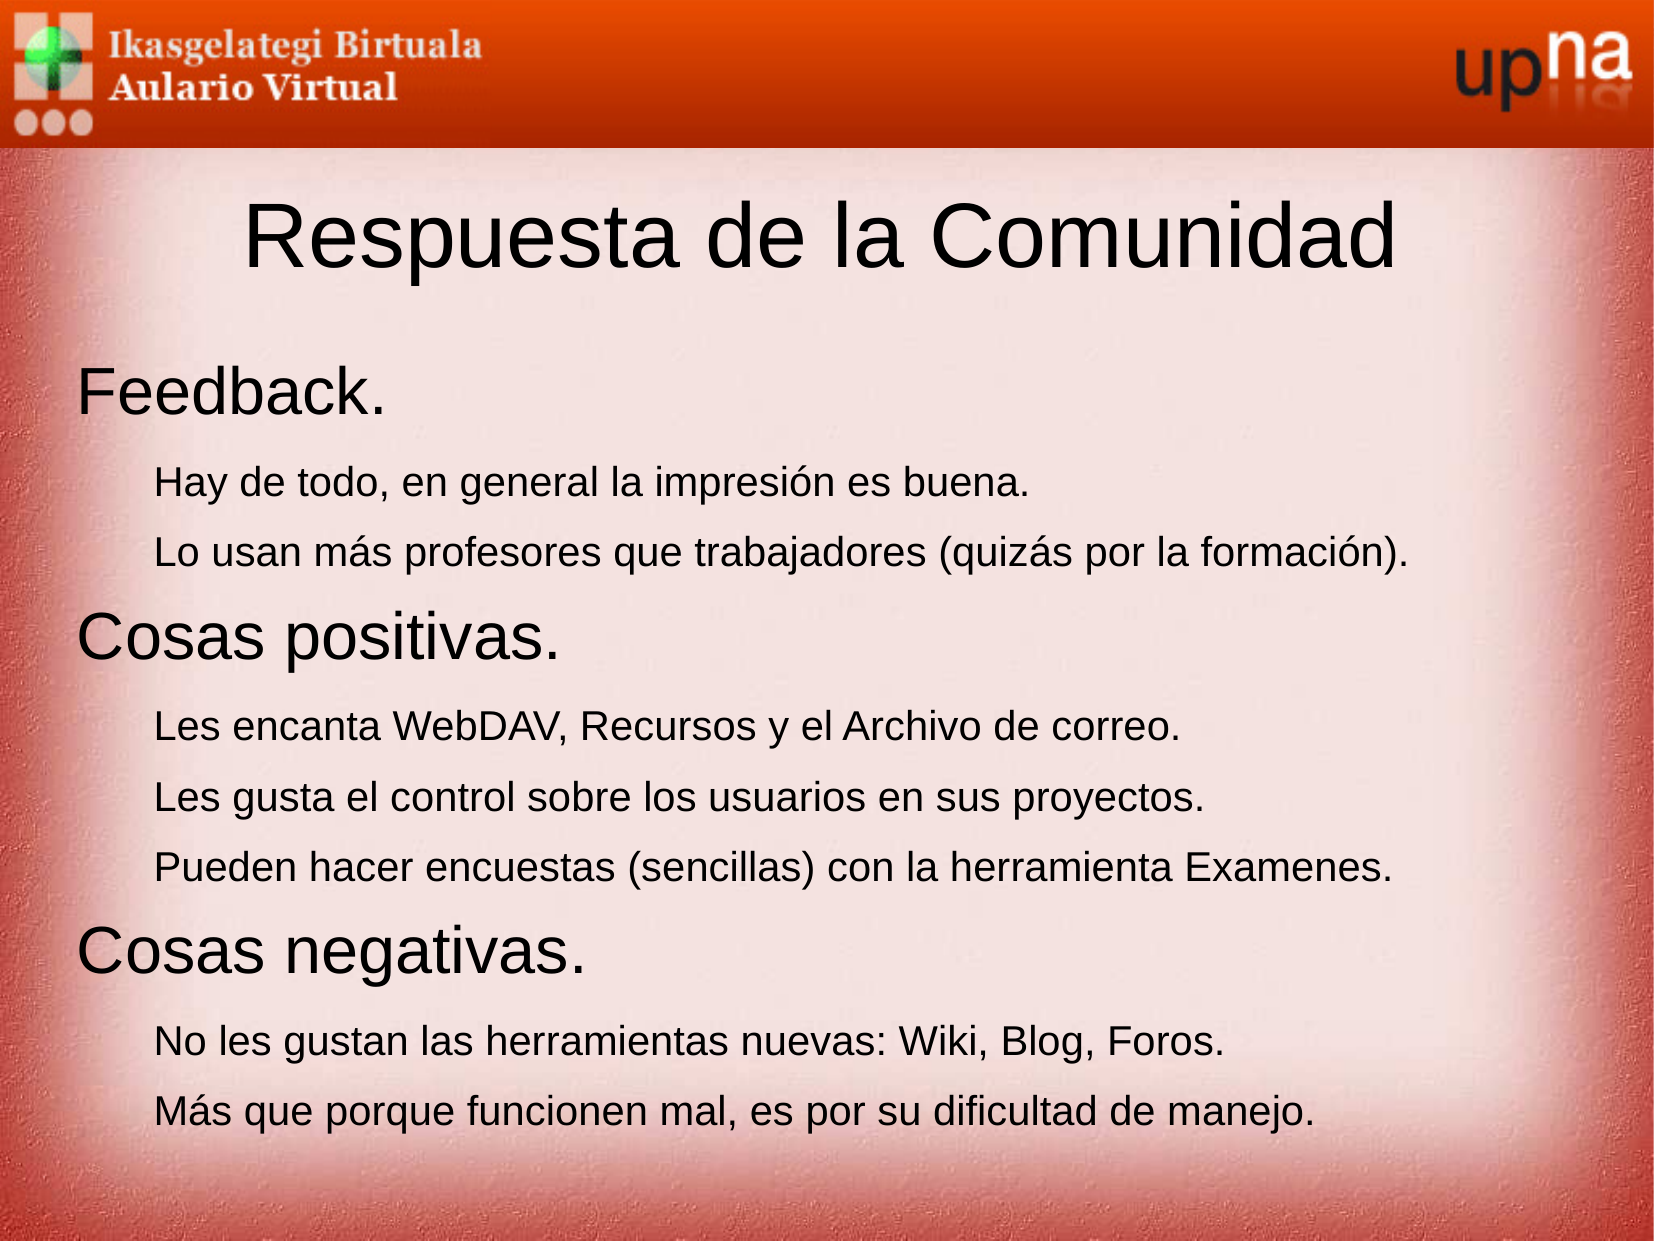

# Respuesta de la Comunidad
Feedback.
Hay de todo, en general la impresión es buena.
Lo usan más profesores que trabajadores (quizás por la formación).
Cosas positivas.
Les encanta WebDAV, Recursos y el Archivo de correo.
Les gusta el control sobre los usuarios en sus proyectos.
Pueden hacer encuestas (sencillas) con la herramienta Examenes.
Cosas negativas.
No les gustan las herramientas nuevas: Wiki, Blog, Foros.
Más que porque funcionen mal, es por su dificultad de manejo.